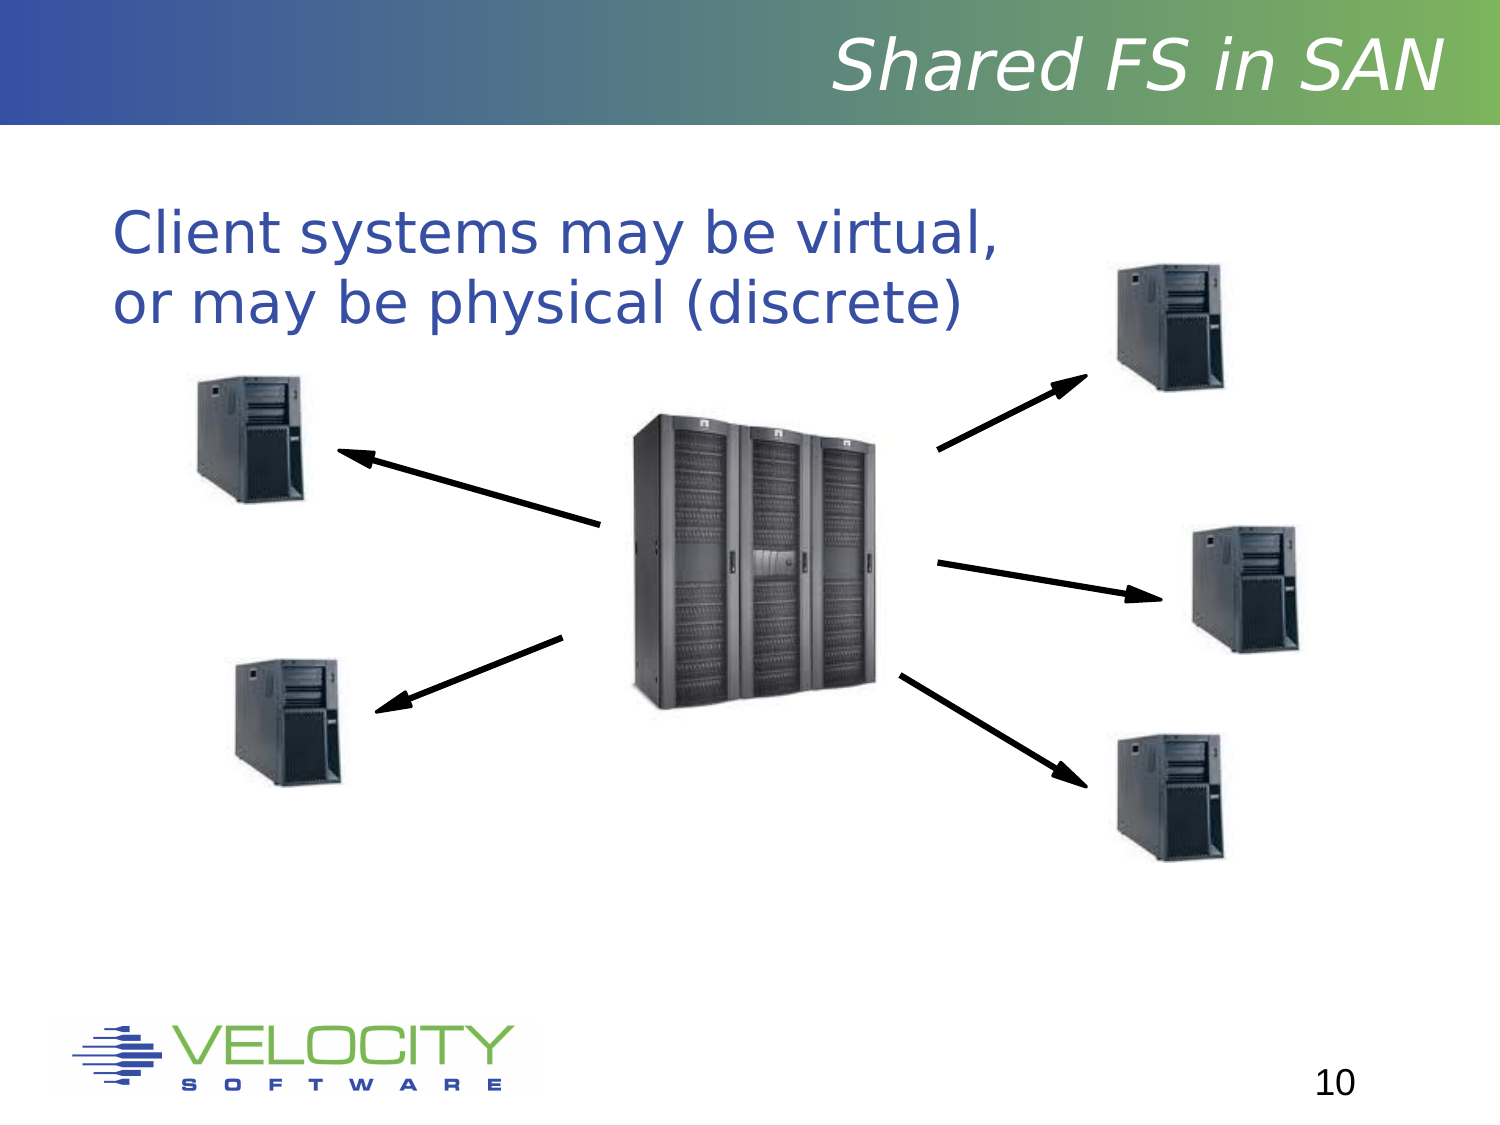

# Shared FS in SAN
Client systems may be virtual,
or may be physical (discrete)
10